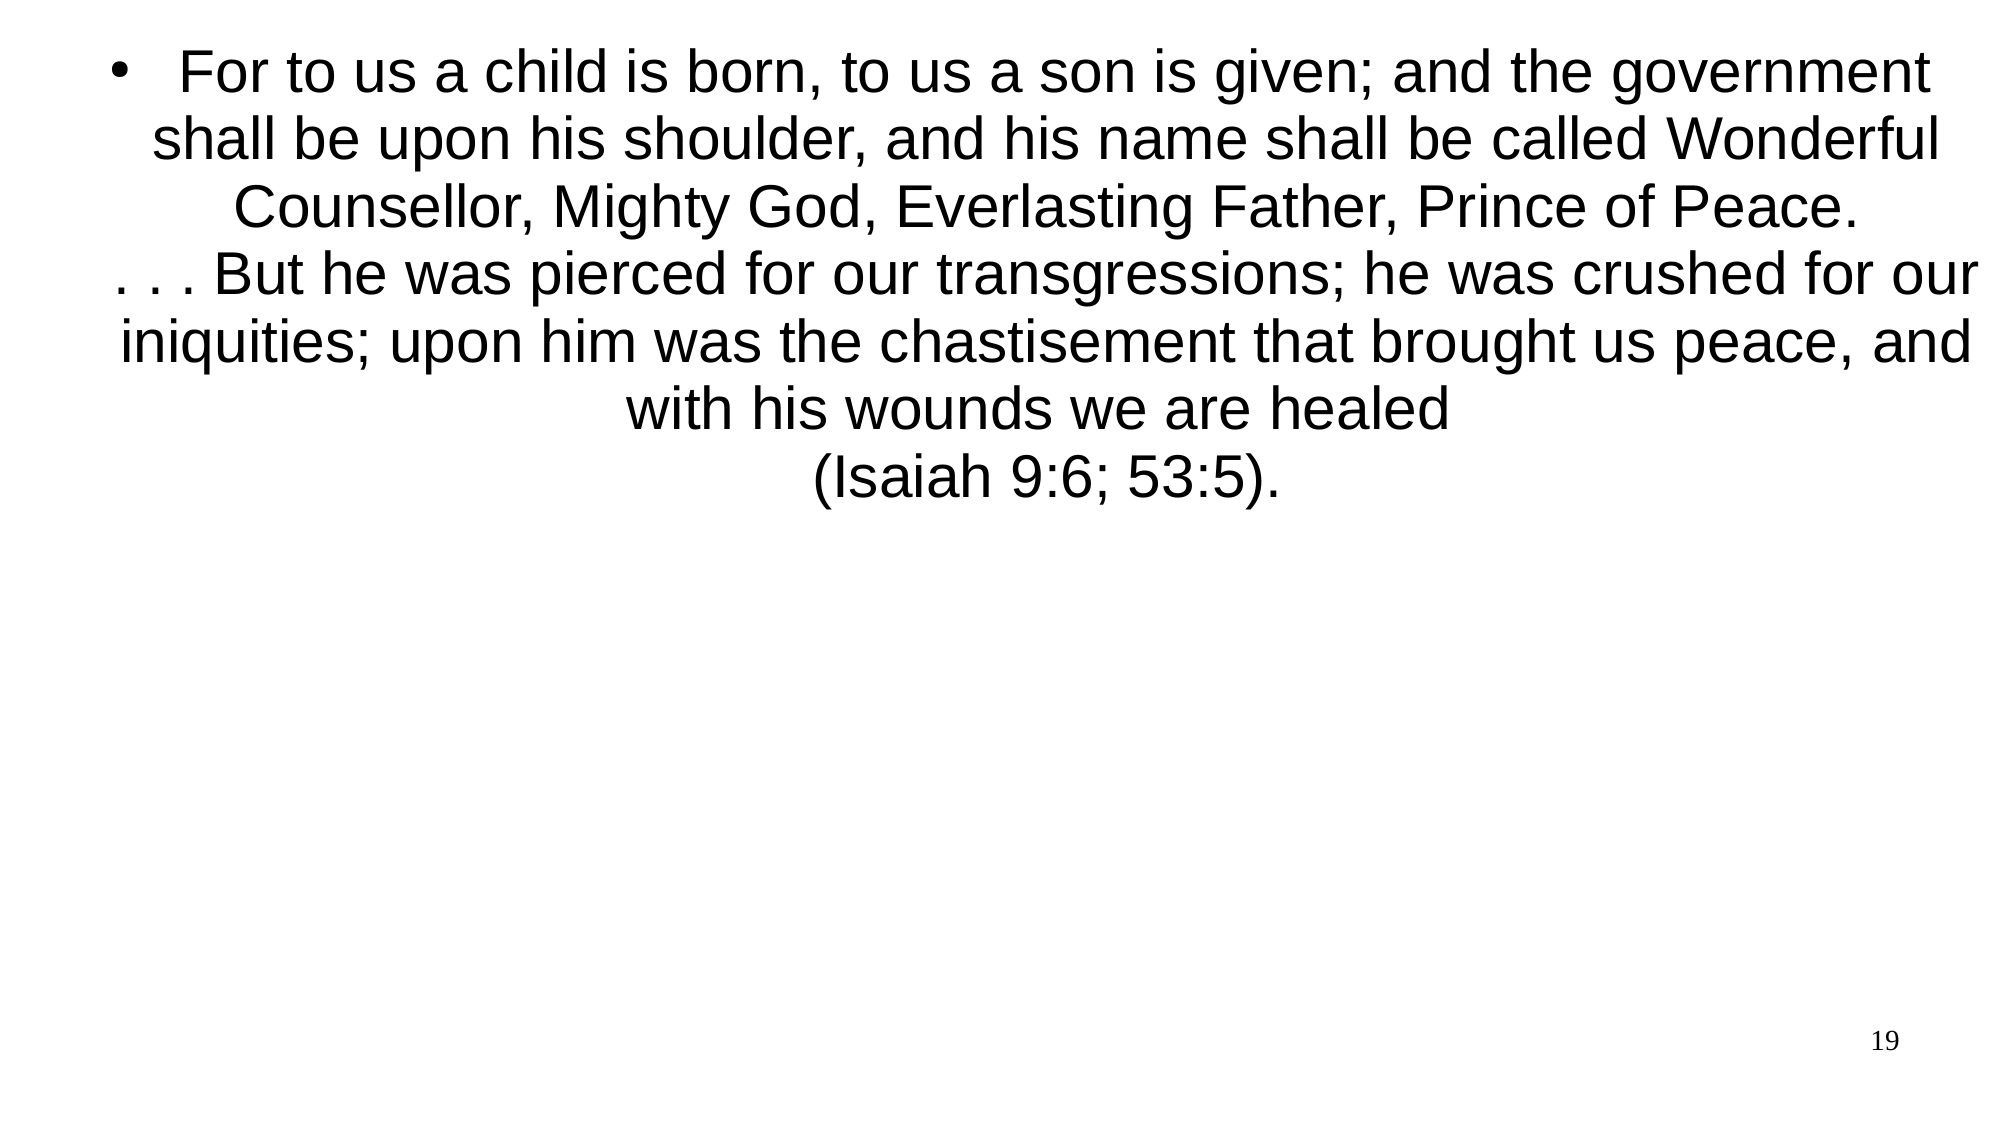

# For to us a child is born, to us a son is given; and the government shall be upon his shoulder, and his name shall be called Wonderful Counsellor, Mighty God, Everlasting Father, Prince of Peace. . . . But he was pierced for our transgressions; he was crushed for our iniquities; upon him was the chastisement that brought us peace, and with his wounds we are healed (Isaiah 9:6; 53:5).
19